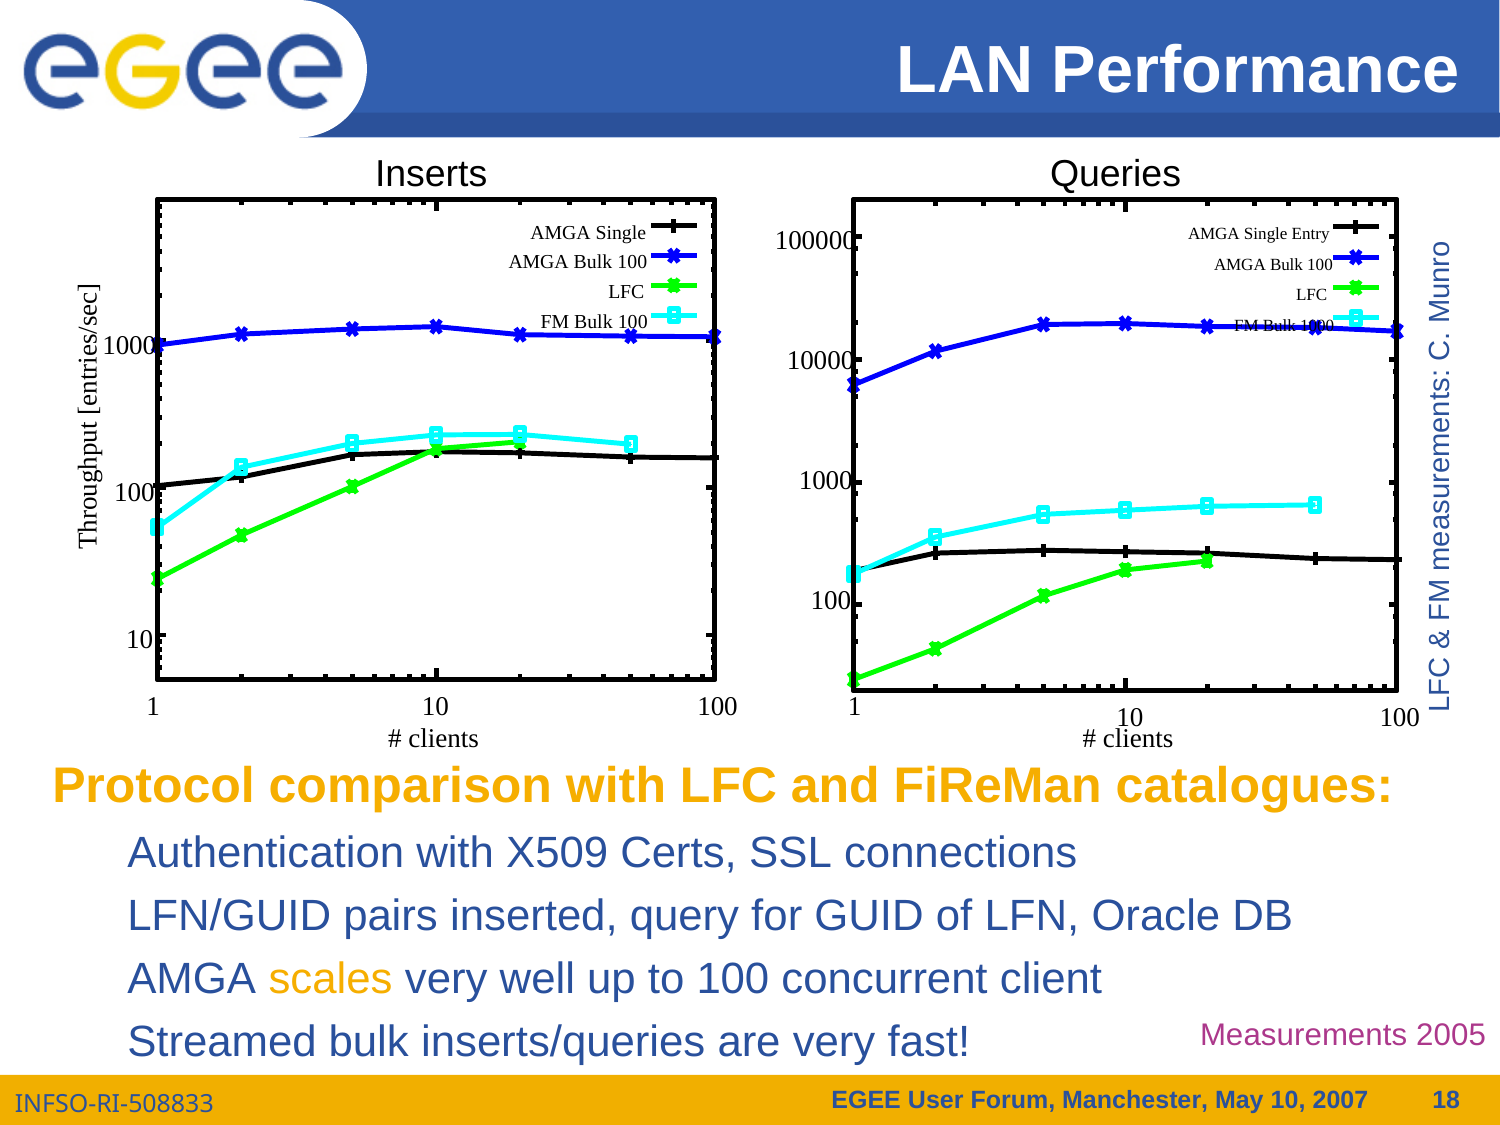

# LAN Performance
Inserts
Queries
AMGA Single
AMGA Single Entry
 100000
AMGA Bulk 100
AMGA Bulk 100
LFC
LFC
FM Bulk 100
FM Bulk 1000
 1000
 10000
Throughput [entries/sec]
LFC & FM measurements: C. Munro
 1000
 100
 100
 10
 1
 10
 100
 1
 10
 100
# clients
# clients
Protocol comparison with LFC and FiReMan catalogues:
Authentication with X509 Certs, SSL connections
LFN/GUID pairs inserted, query for GUID of LFN, Oracle DB
AMGA scales very well up to 100 concurrent client
Streamed bulk inserts/queries are very fast!
Measurements 2005